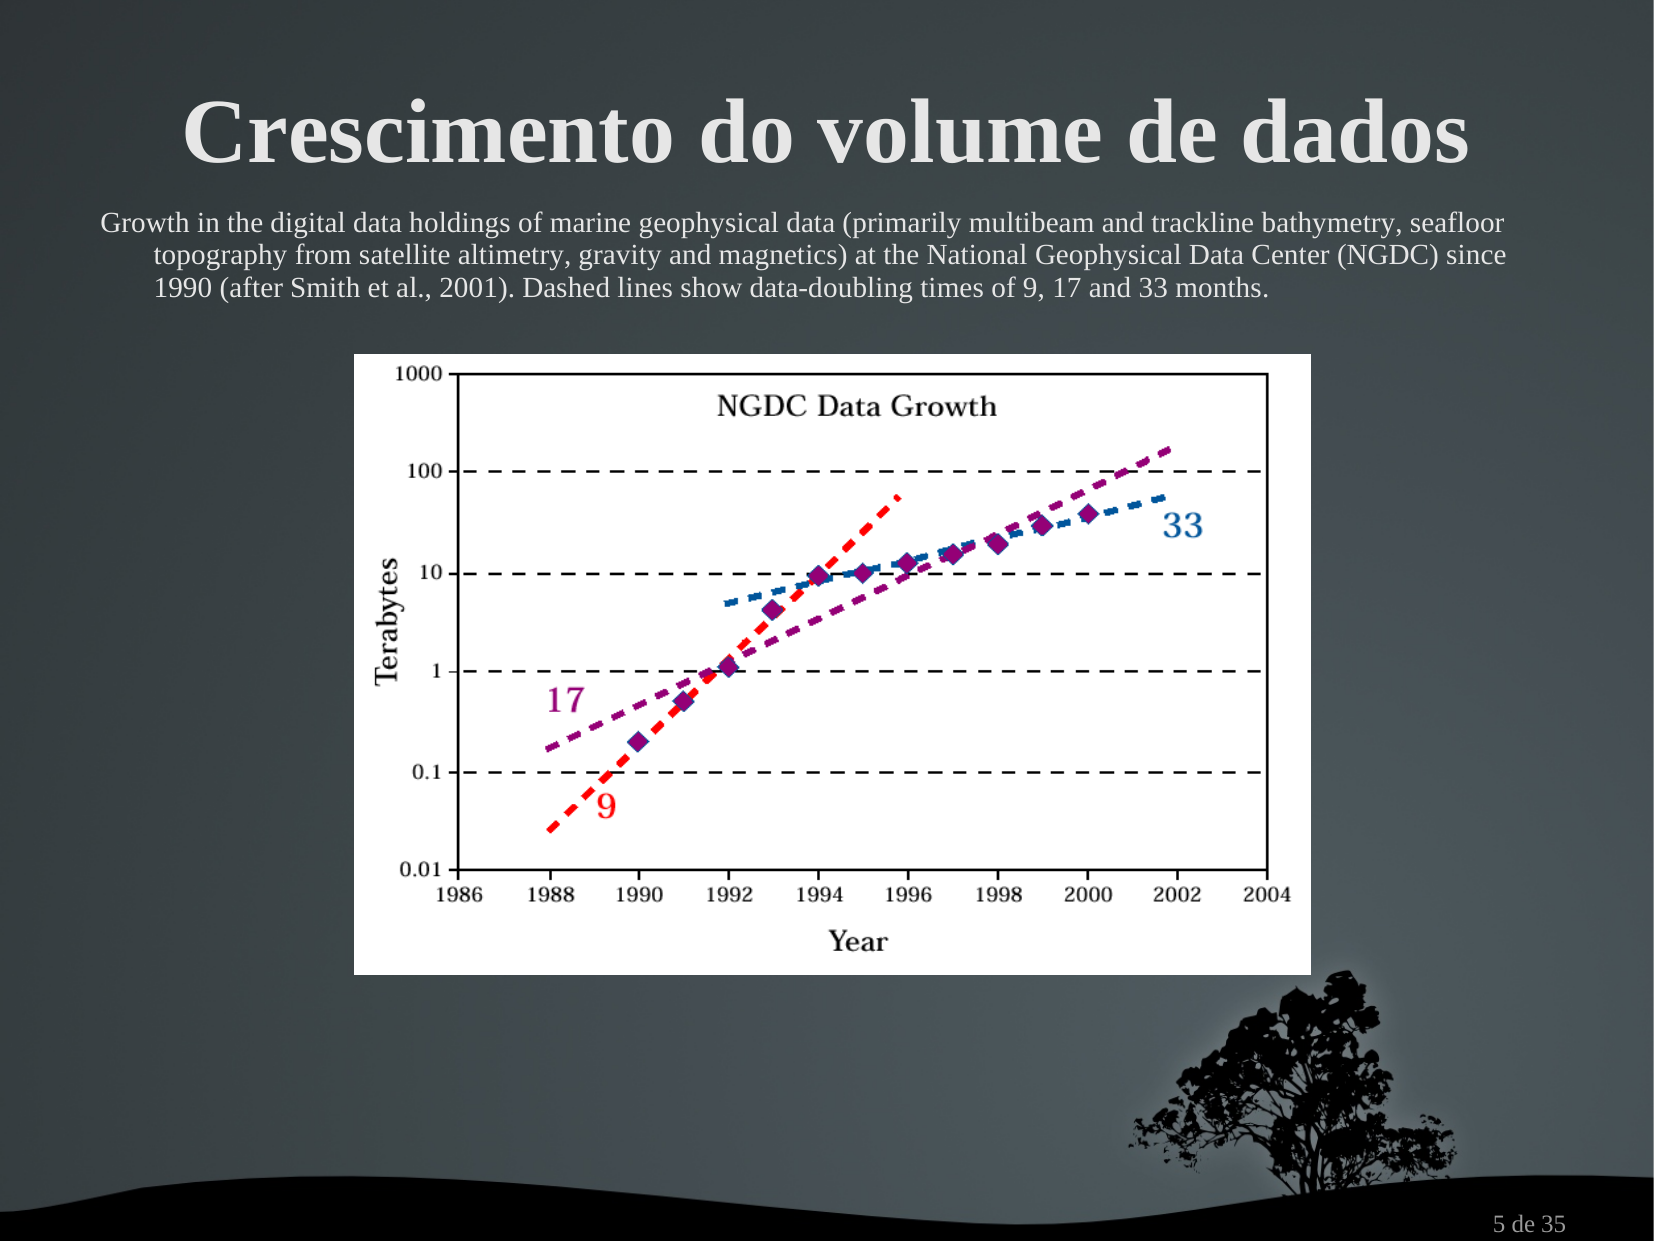

# Crescimento do volume de dados
Growth in the digital data holdings of marine geophysical data (primarily multibeam and trackline bathymetry, seafloor topography from satellite altimetry, gravity and magnetics) at the National Geophysical Data Center (NGDC) since 1990 (after Smith et al., 2001). Dashed lines show data-doubling times of 9, 17 and 33 months.
5